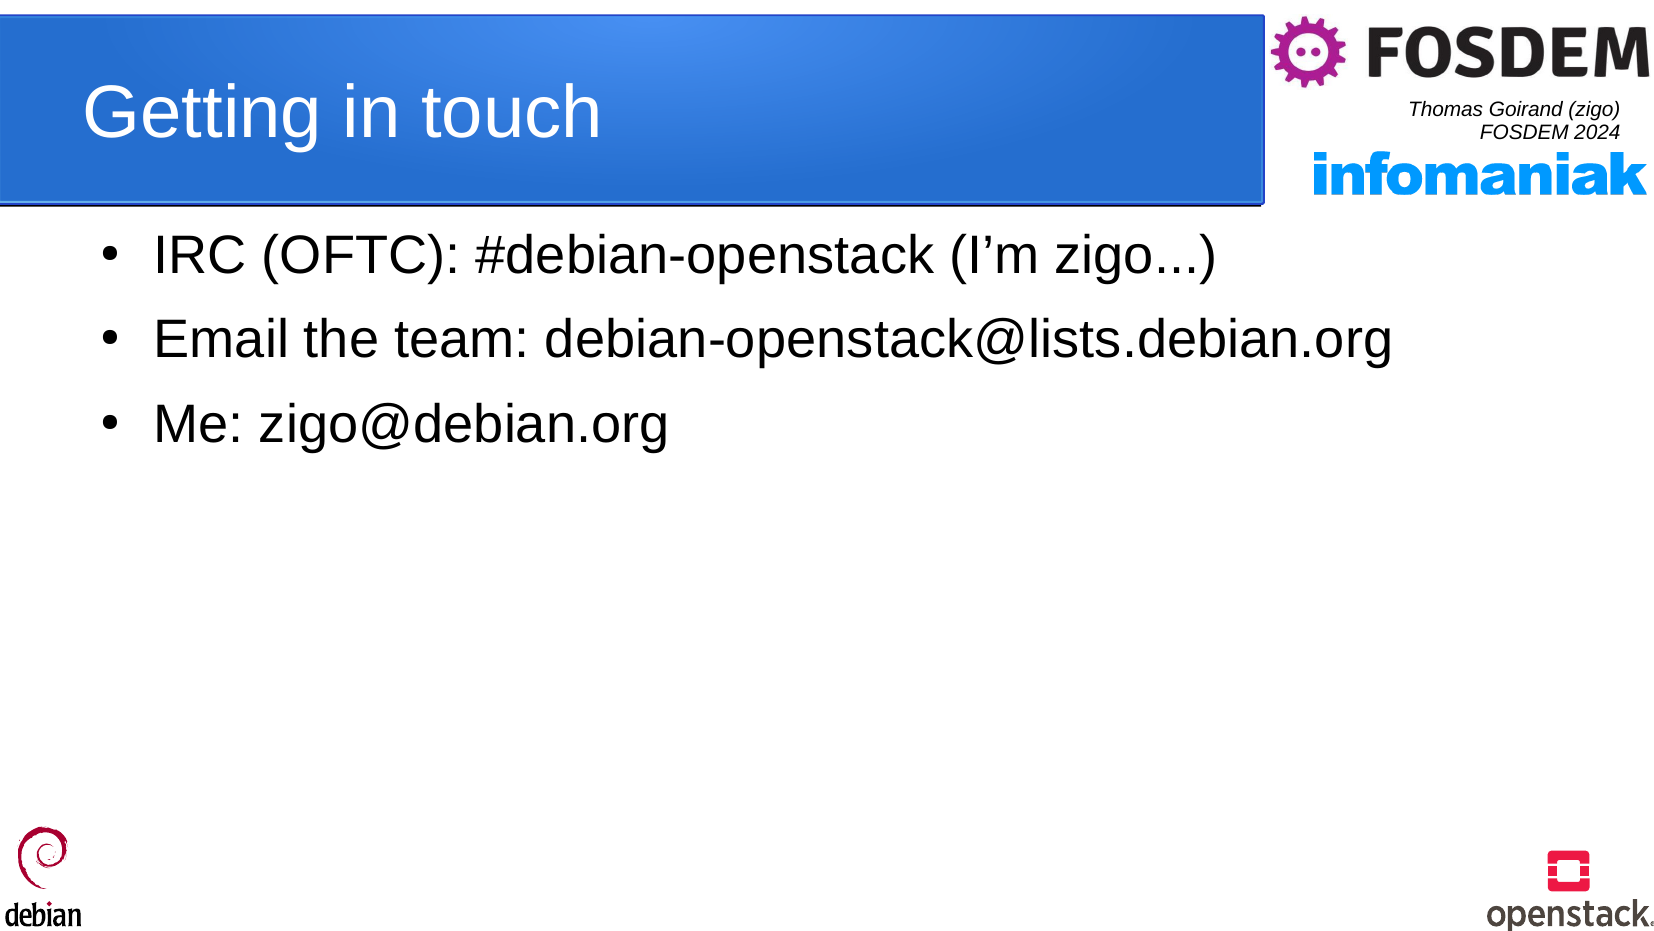

# Getting in touch
IRC (OFTC): #debian-openstack (I’m zigo...)
Email the team: debian-openstack@lists.debian.org
Me: zigo@debian.org